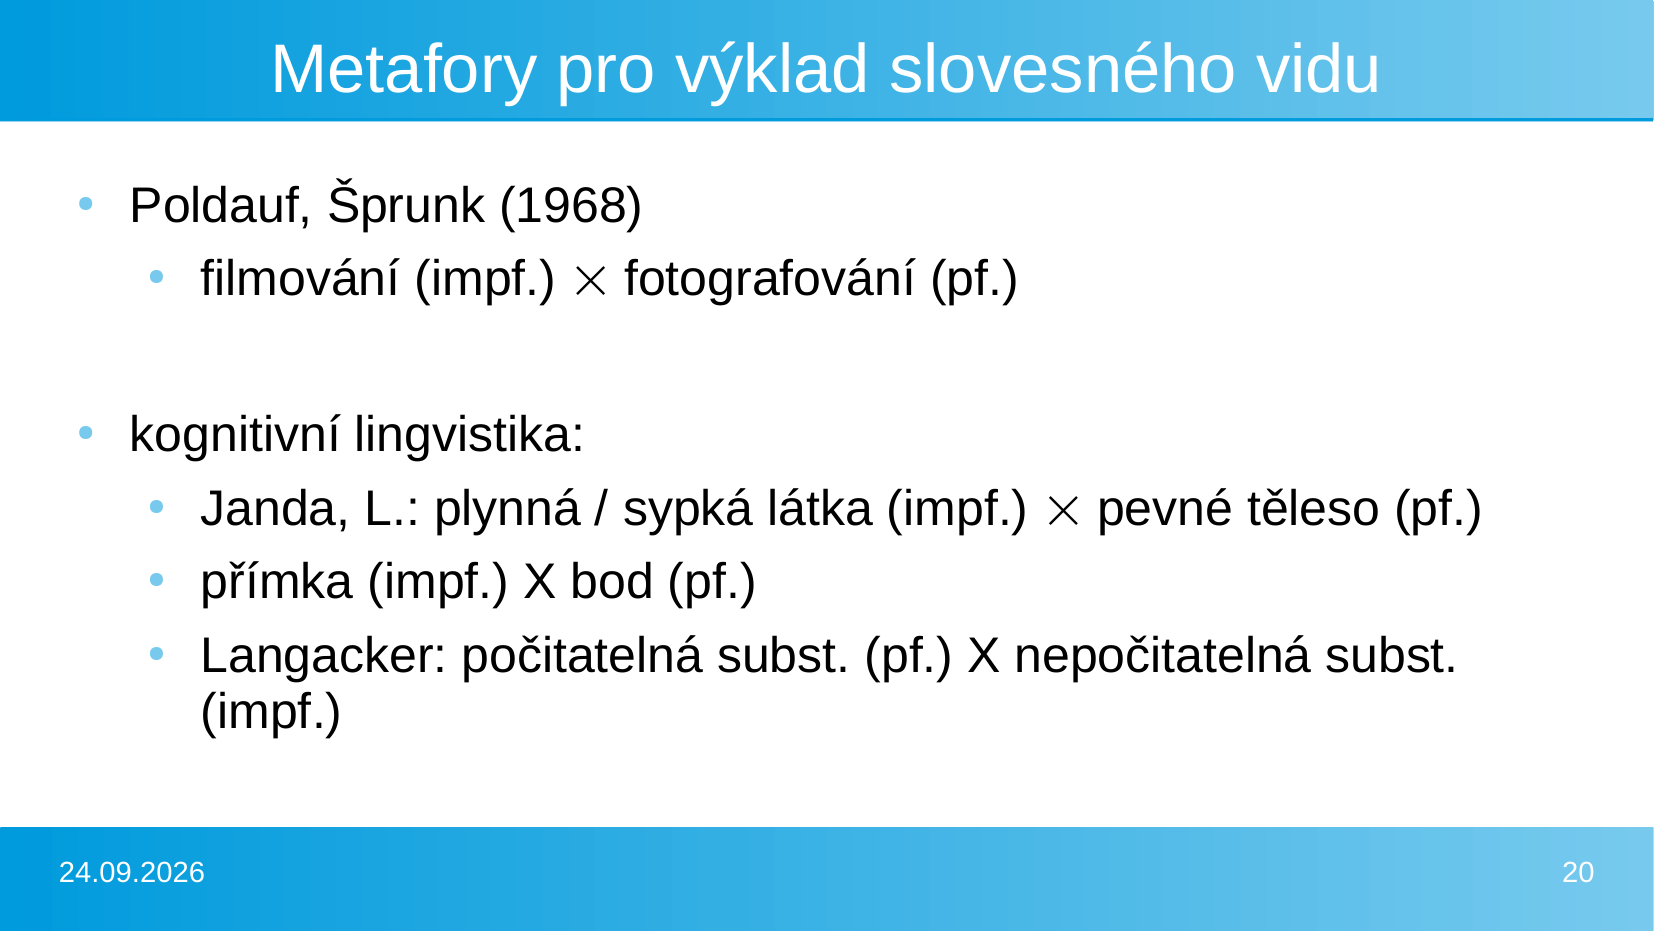

# Metafory pro výklad slovesného vidu
Poldauf, Šprunk (1968)
filmování (impf.)  fotografování (pf.)
kognitivní lingvistika:
Janda, L.: plynná / sypká látka (impf.)  pevné těleso (pf.)
přímka (impf.) X bod (pf.)
Langacker: počitatelná subst. (pf.) X nepočitatelná subst. (impf.)
20